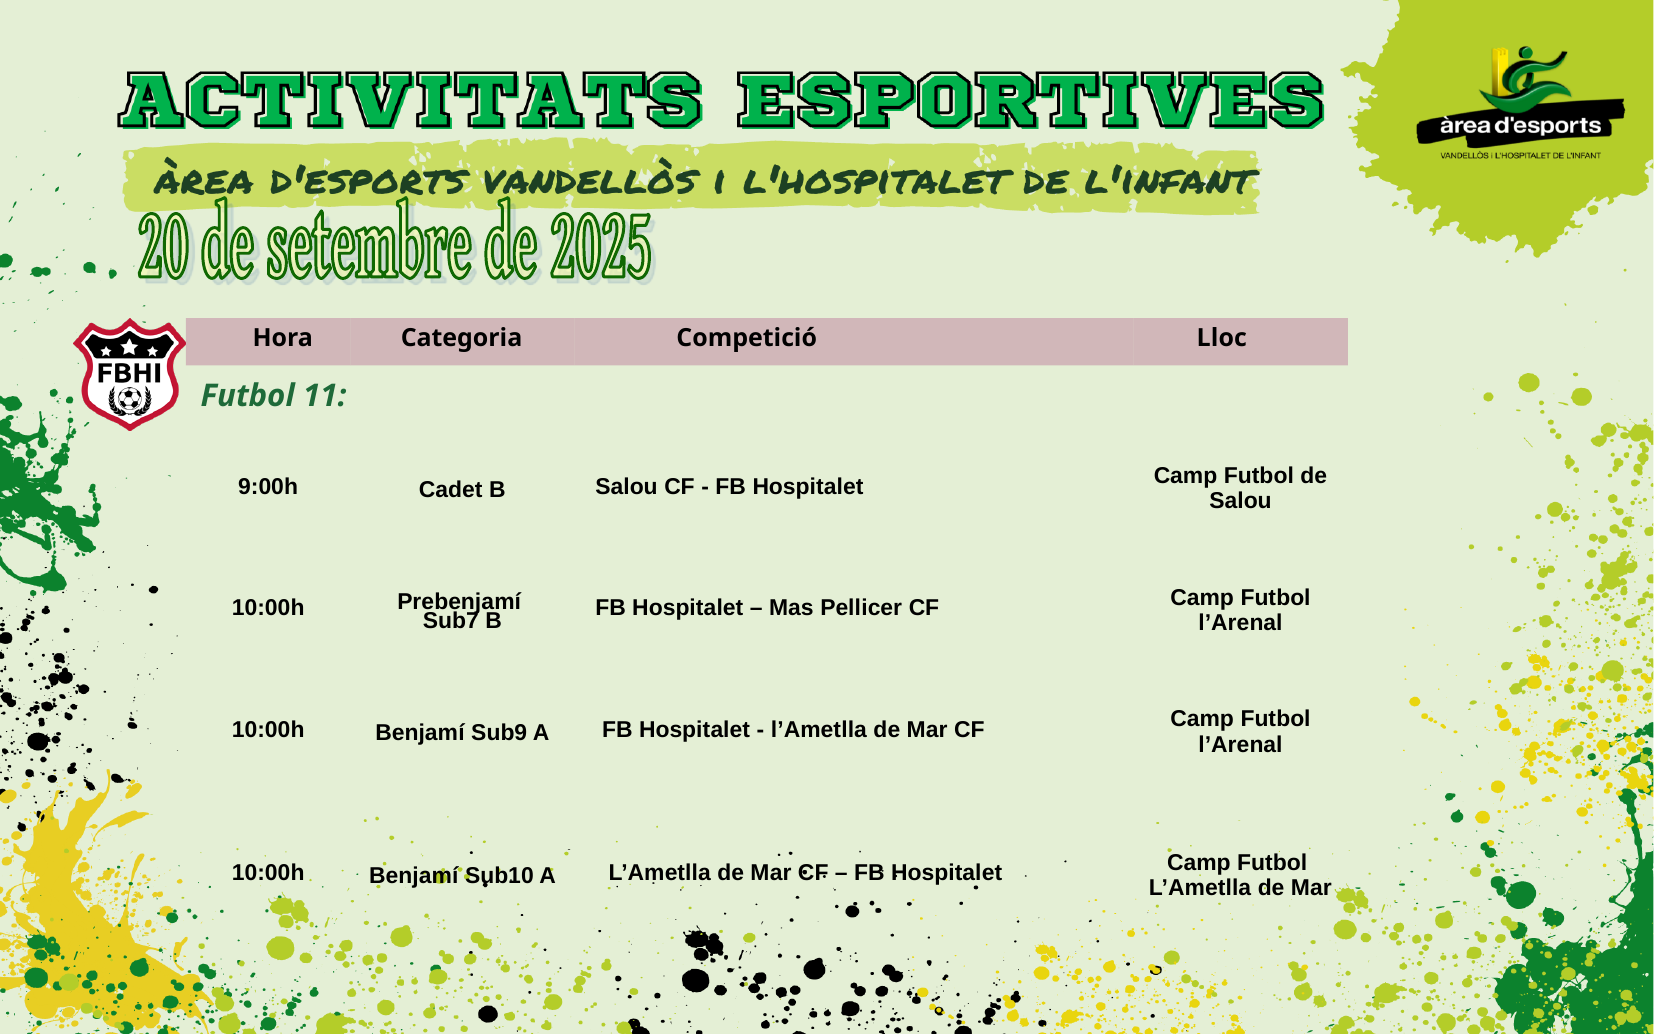

20 de setembre de 2025
| Hora | Categoria | Competició | Lloc |
| --- | --- | --- | --- |
| Futbol 11: | | | |
| 9:00h | Cadet B | Salou CF - FB Hospitalet | Camp Futbol de Salou |
| 10:00h | Prebenjamí Sub7 B | FB Hospitalet – Mas Pellicer CF | Camp Futbol l’Arenal |
| 10:00h | Benjamí Sub9 A | FB Hospitalet - l’Ametlla de Mar CF | Camp Futbol l’Arenal |
| 10:00h | Benjamí Sub10 A | L’Ametlla de Mar CF – FB Hospitalet | Camp Futbol L’Ametlla de Mar |